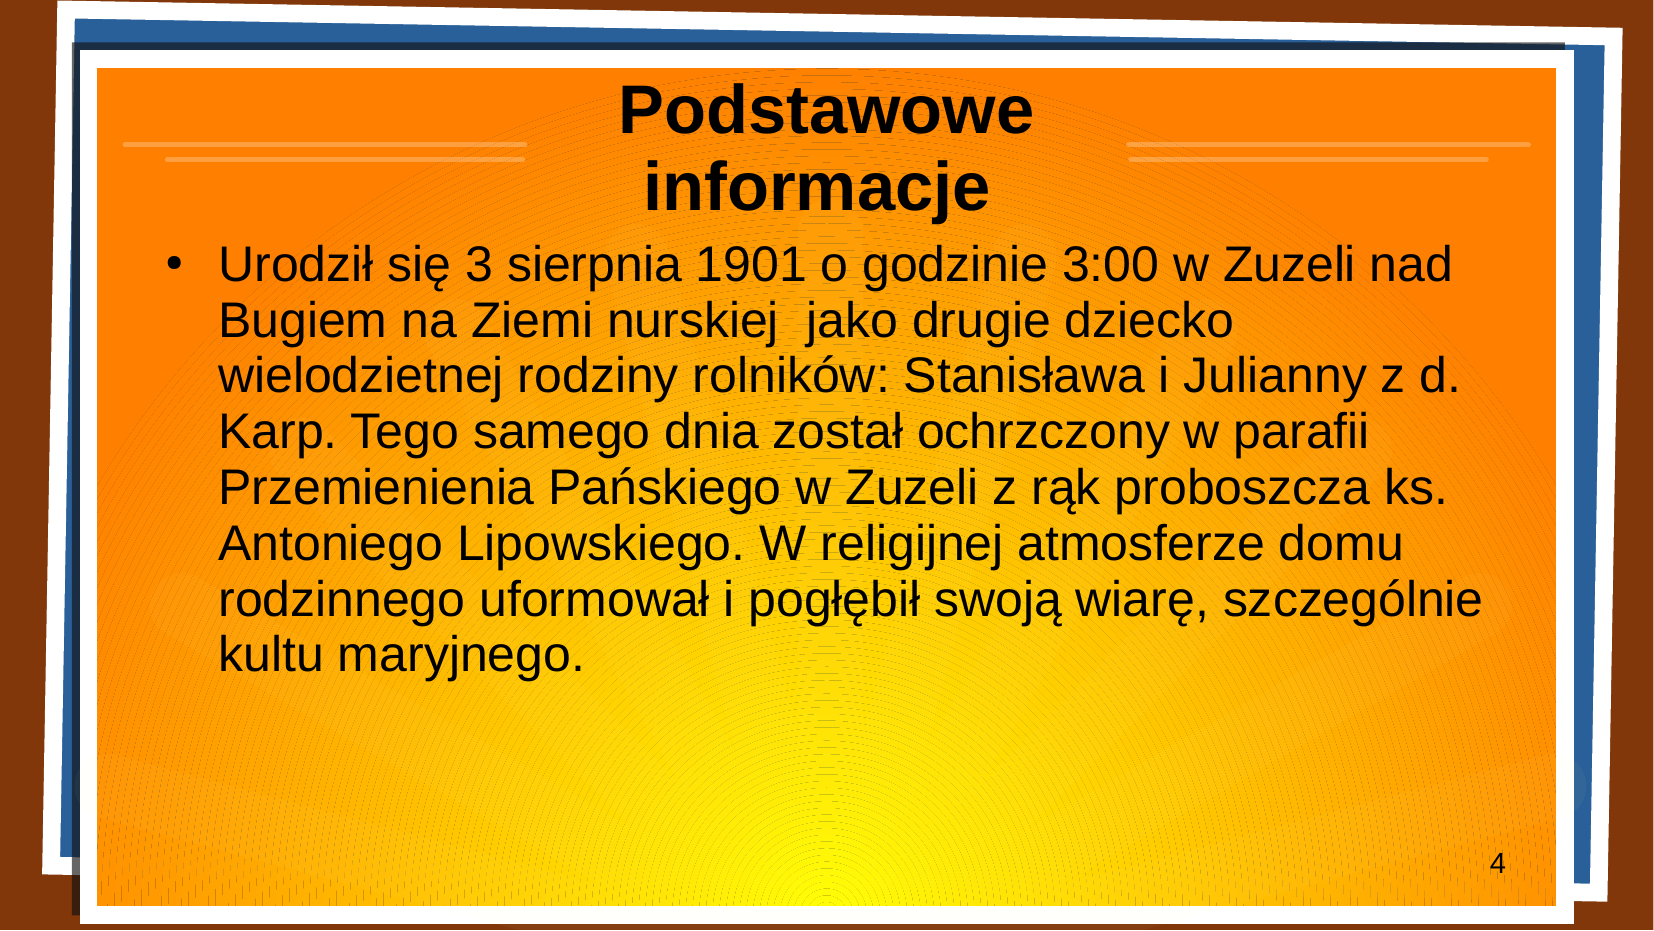

# Podstawowe informacje
Urodził się 3 sierpnia 1901 o godzinie 3:00 w Zuzeli nad Bugiem na Ziemi nurskiej jako drugie dziecko wielodzietnej rodziny rolników: Stanisława i Julianny z d. Karp. Tego samego dnia został ochrzczony w parafii Przemienienia Pańskiego w Zuzeli z rąk proboszcza ks. Antoniego Lipowskiego. W religijnej atmosferze domu rodzinnego uformował i pogłębił swoją wiarę, szczególnie kultu maryjnego.
4